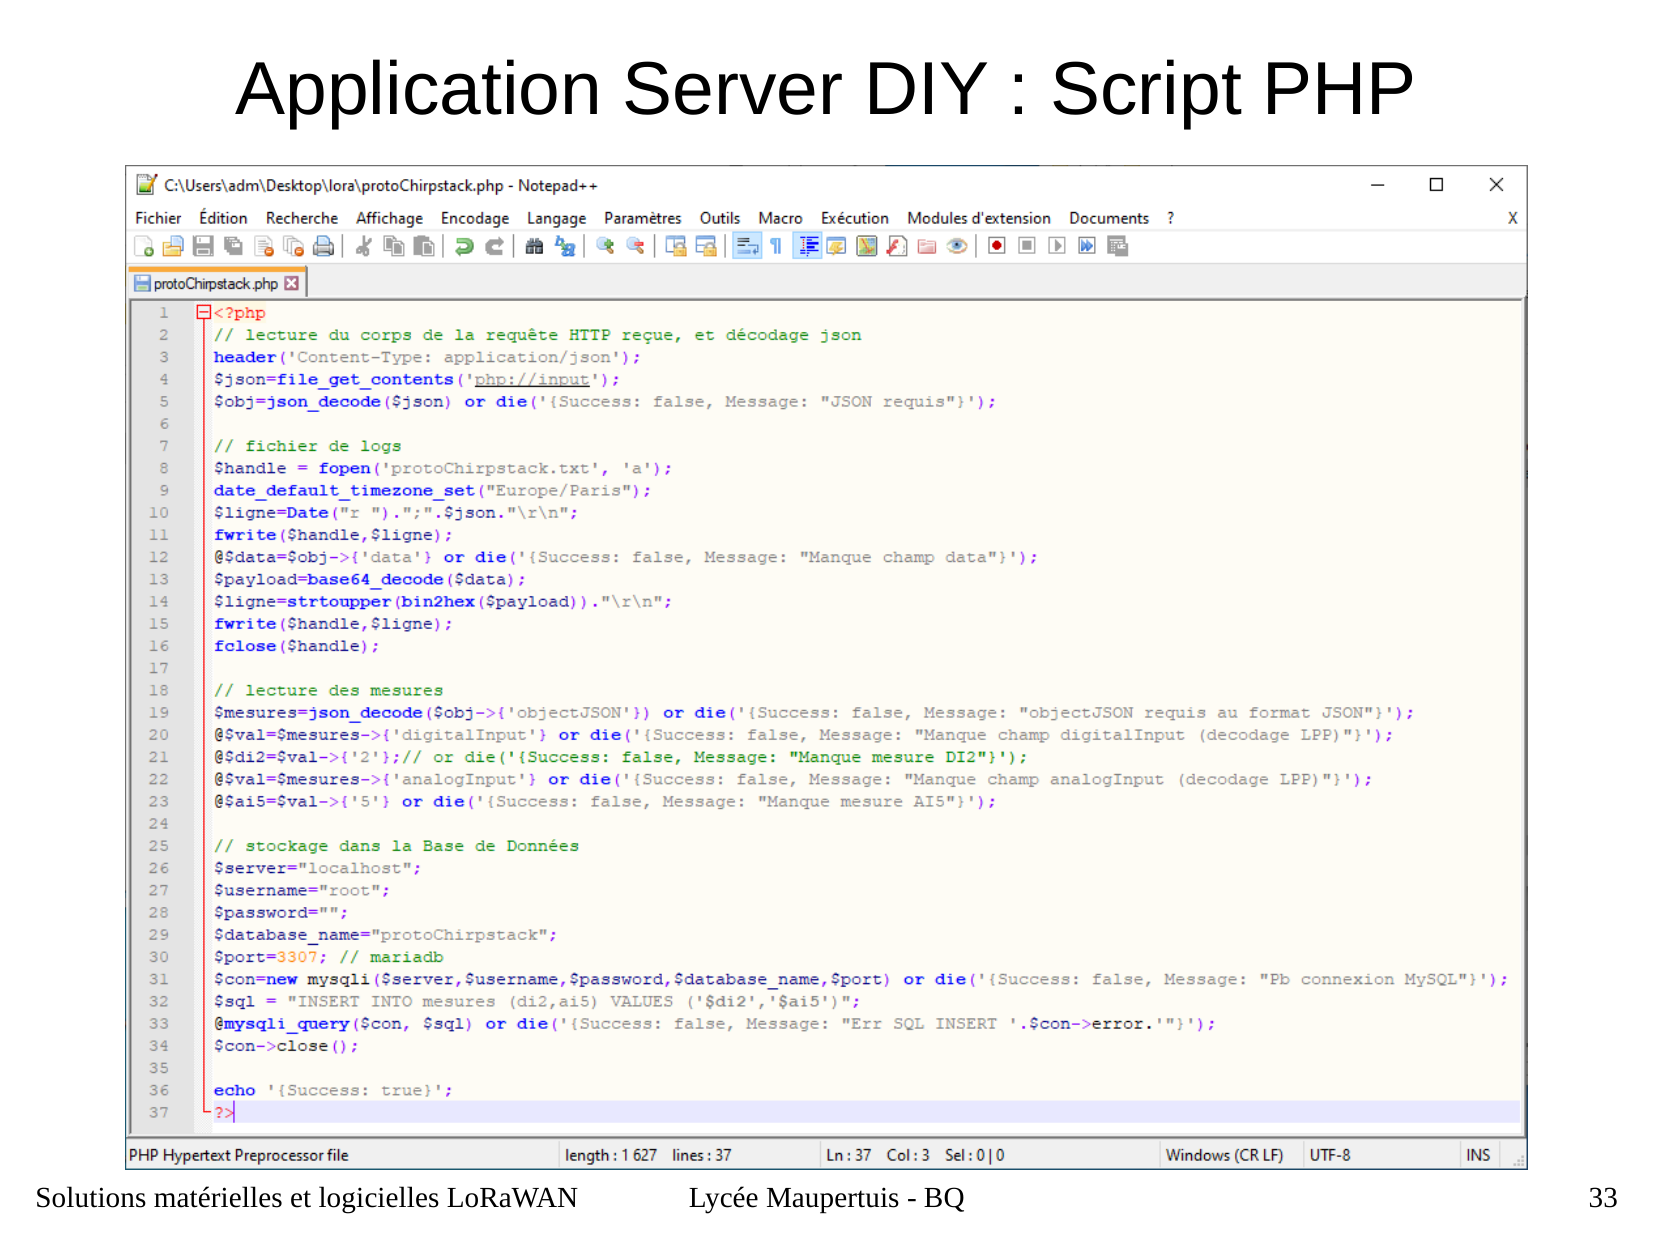

# Application Server DIY : Script PHP
Solutions matérielles et logicielles LoRaWAN
Lycée Maupertuis - BQ
33